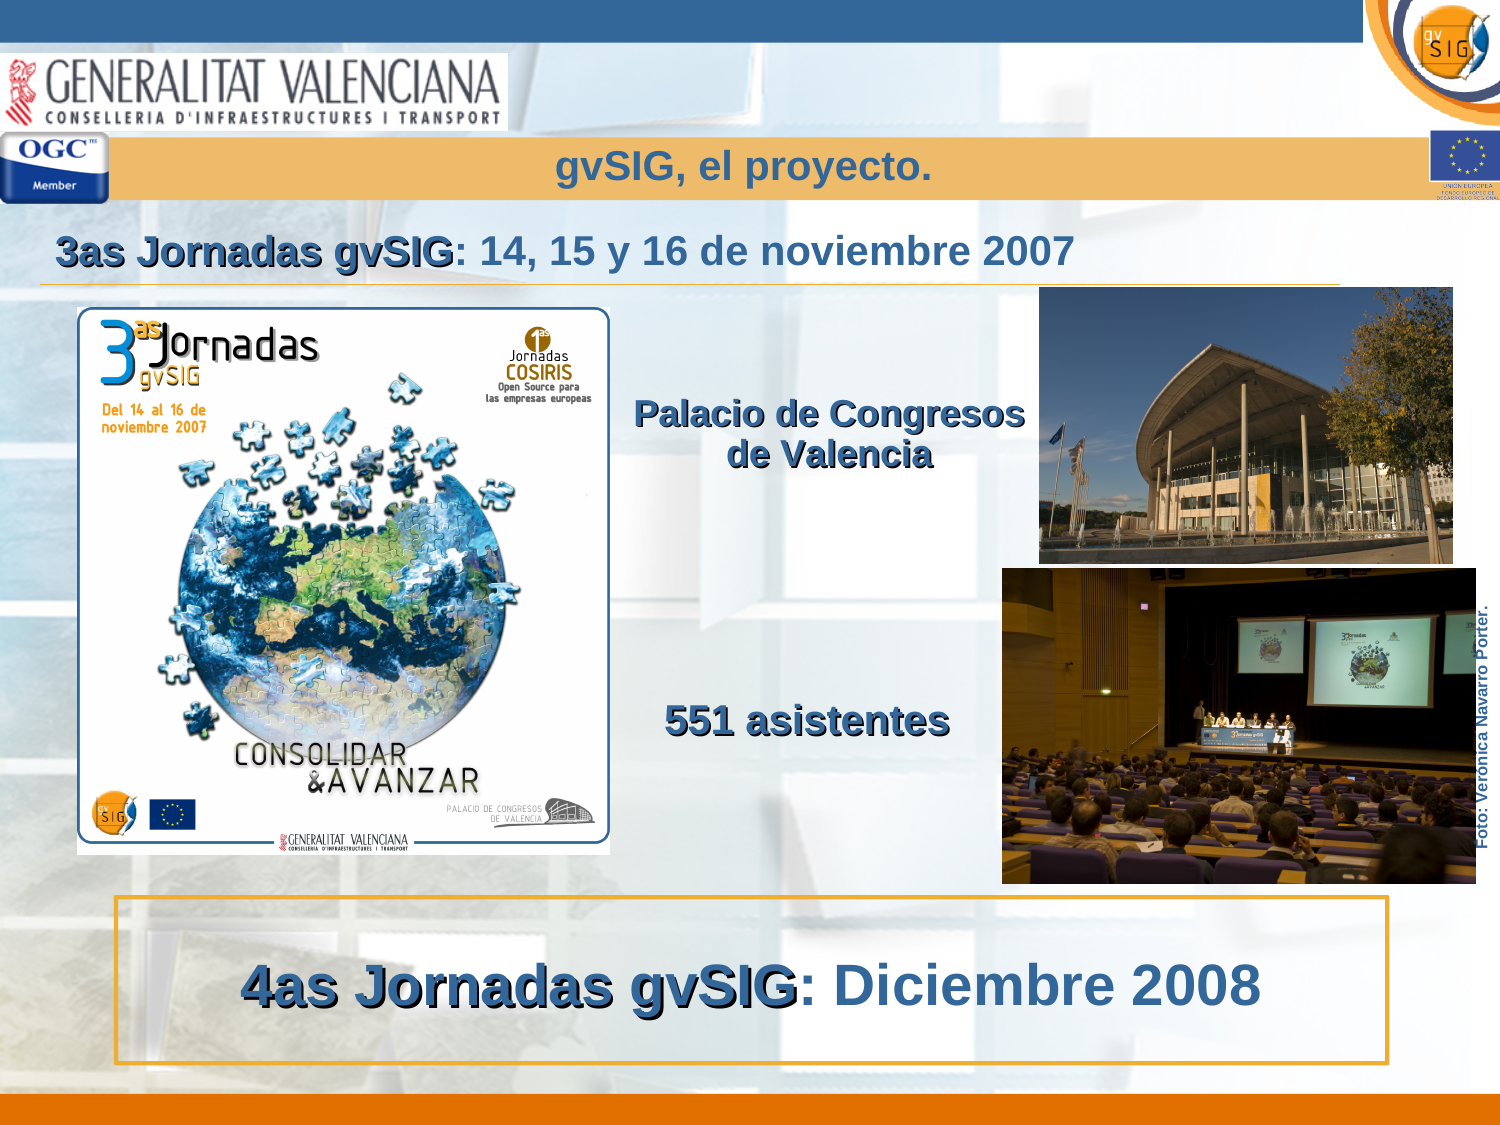

gvSIG, el proyecto.
3as Jornadas gvSIG: 14, 15 y 16 de noviembre 2007
Palacio de Congresos de Valencia
Foto: Verónica Navarro Porter.
 551 asistentes
4as Jornadas gvSIG: Diciembre 2008